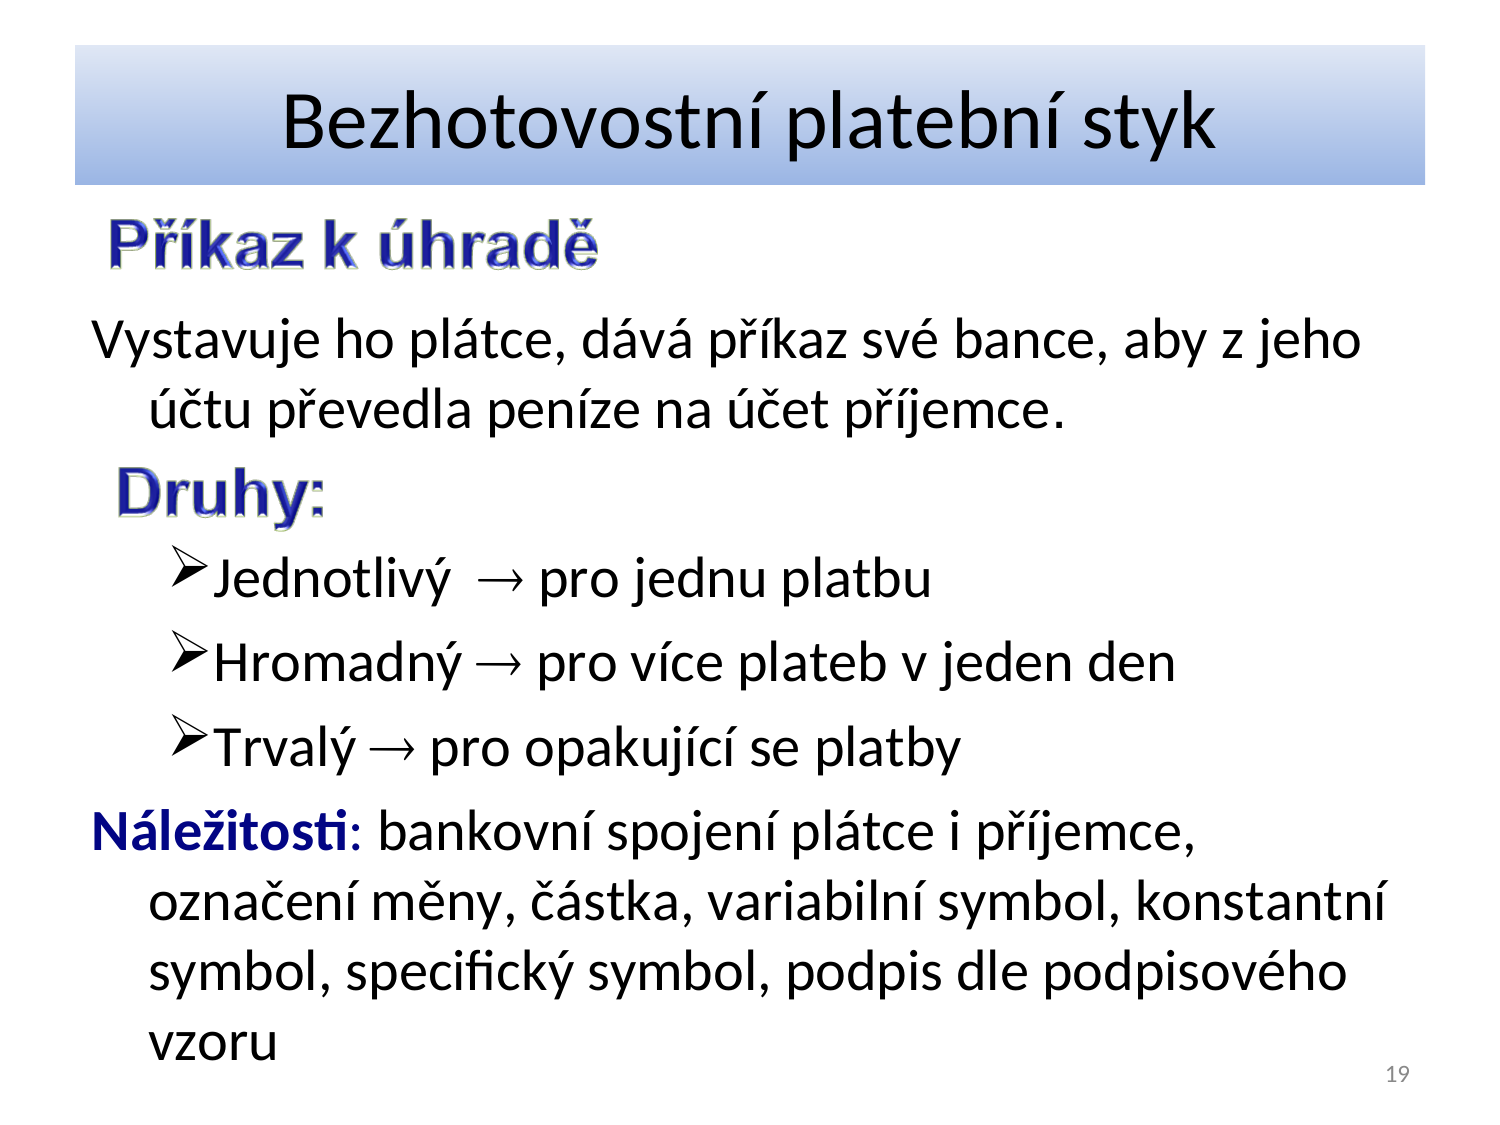

# Bezhotovostní platební styk
Vystavuje ho plátce, dává příkaz své bance, aby z jeho účtu převedla peníze na účet příjemce.
Jednotlivý  pro jednu platbu
Hromadný  pro více plateb v jeden den
Trvalý  pro opakující se platby
Náležitosti: bankovní spojení plátce i příjemce, označení měny, částka, variabilní symbol, konstantní symbol, specifický symbol, podpis dle podpisového vzoru